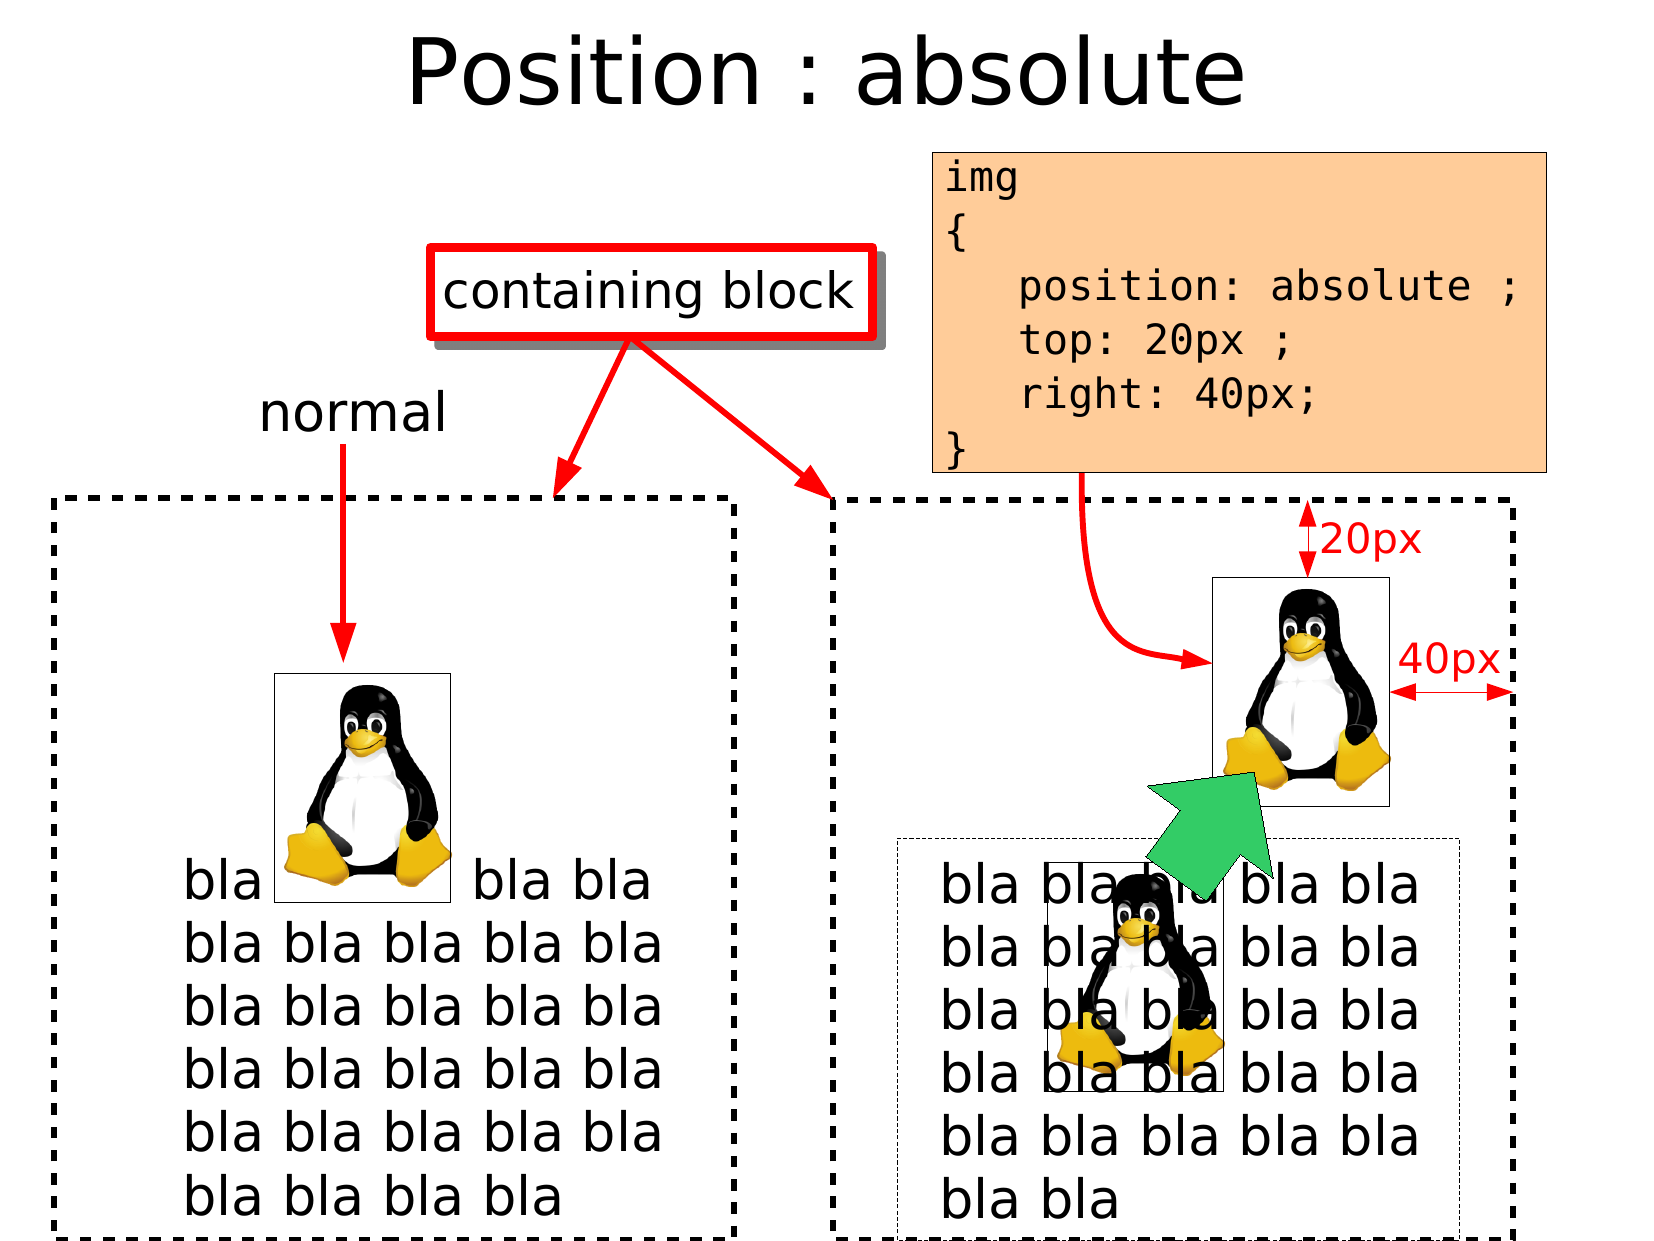

# Position : absolute
img
{
	position: absolute ;
	top: 20px ;
	right: 40px;
}
containing block
normal
20px
40px
bla bla bla
bla bla bla bla bla bla bla bla bla bla bla bla bla bla bla bla bla bla bla bla bla bla bla bla
bla bla bla bla bla bla bla bla bla bla bla bla bla bla bla bla bla bla bla bla bla bla bla bla bla bla bla